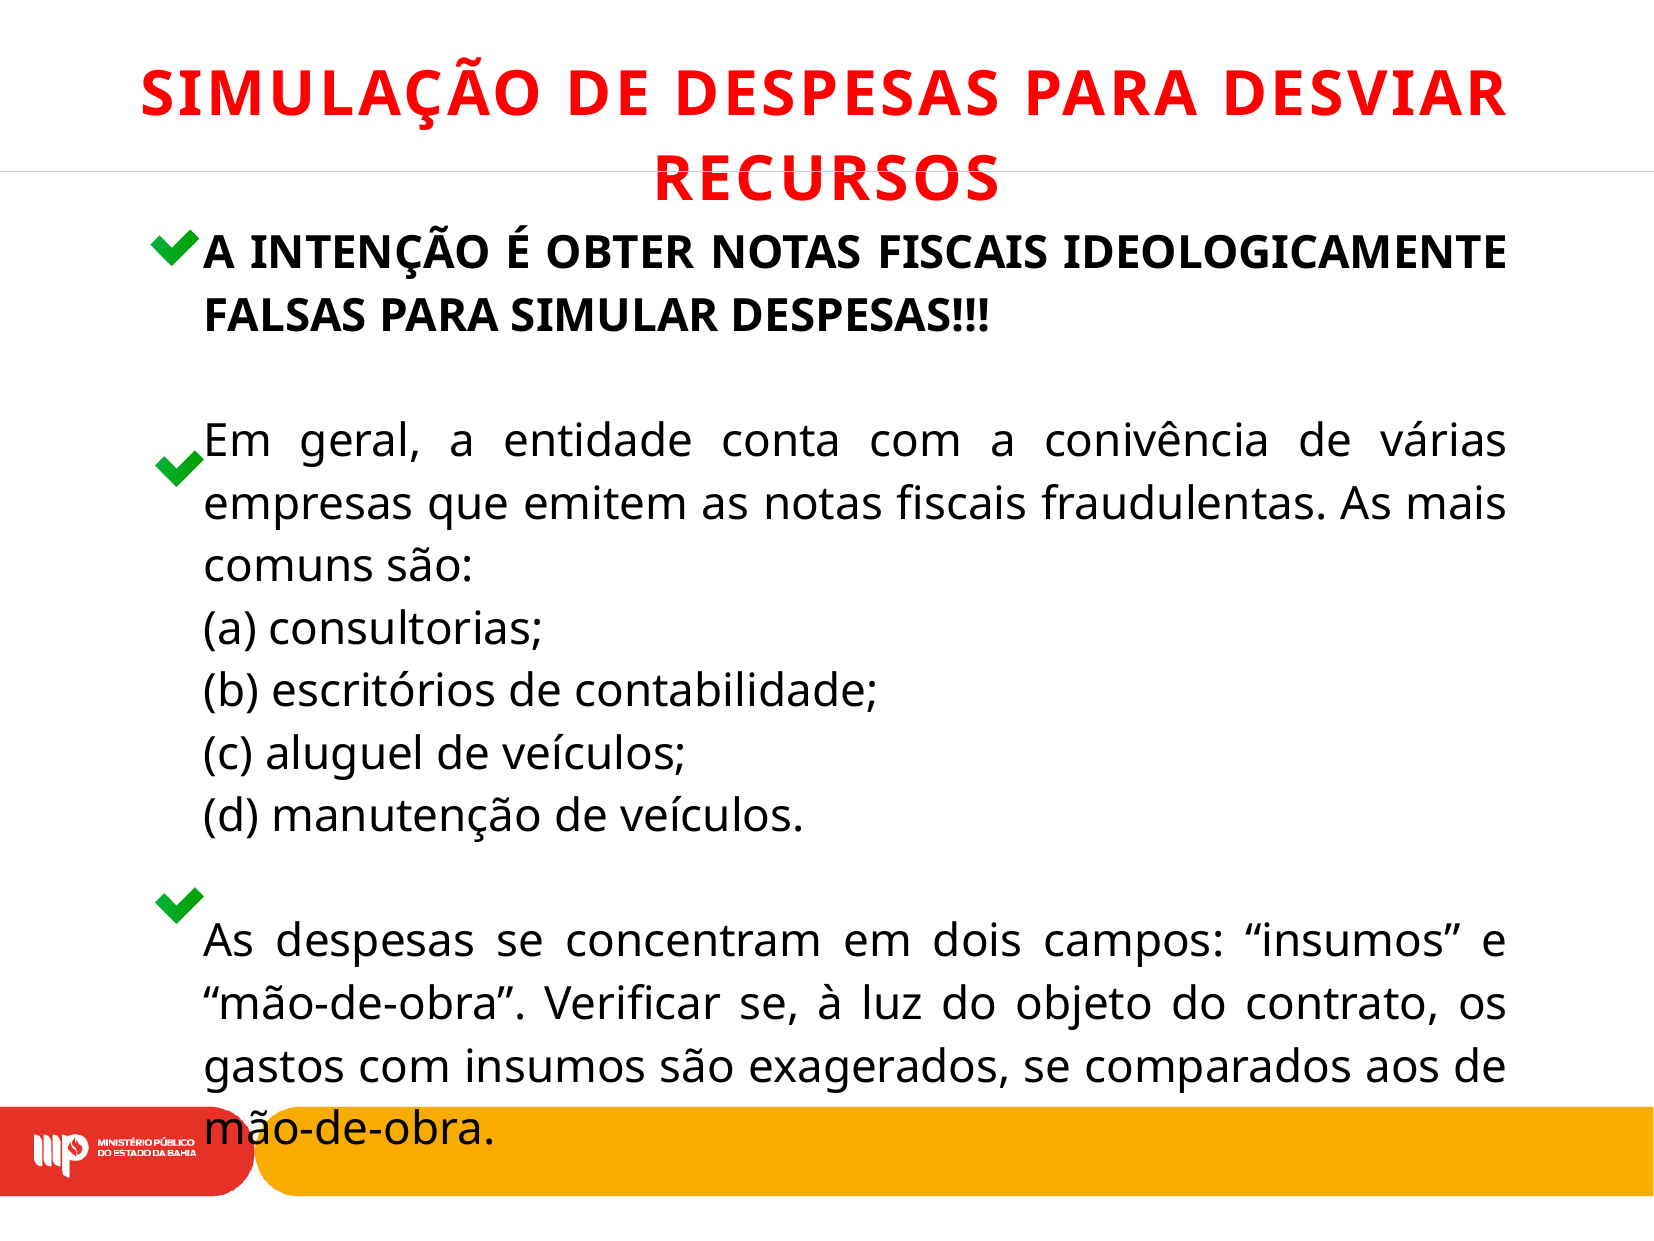

SIMULAÇÃO DE DESPESAS PARA DESVIAR RECURSOS
A INTENÇÃO É OBTER NOTAS FISCAIS IDEOLOGICAMENTE FALSAS PARA SIMULAR DESPESAS!!!
Em geral, a entidade conta com a conivência de várias empresas que emitem as notas fiscais fraudulentas. As mais comuns são:
(a) consultorias;
(b) escritórios de contabilidade;
(c) aluguel de veículos;
(d) manutenção de veículos.
As despesas se concentram em dois campos: “insumos” e “mão-de-obra”. Verificar se, à luz do objeto do contrato, os gastos com insumos são exagerados, se comparados aos de mão-de-obra.